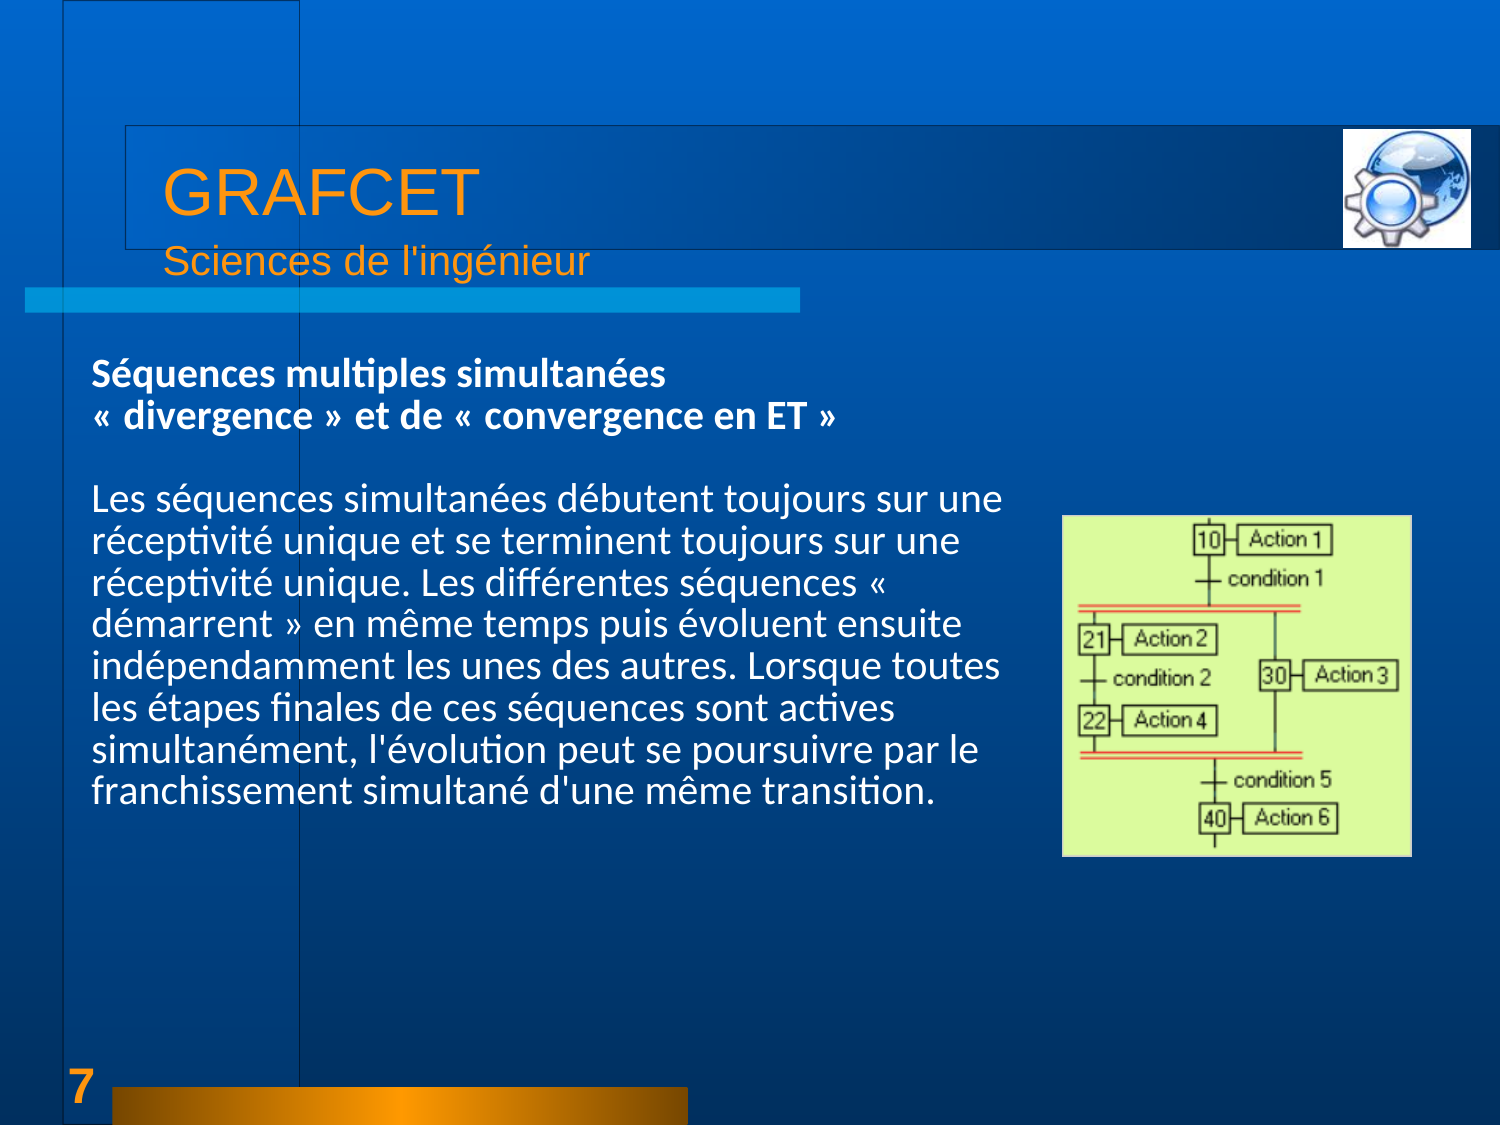

Séquences multiples simultanées
« divergence » et de « convergence en ET »
Les séquences simultanées débutent toujours sur une réceptivité unique et se terminent toujours sur une réceptivité unique. Les différentes séquences « démarrent » en même temps puis évoluent ensuite indépendamment les unes des autres. Lorsque toutes les étapes finales de ces séquences sont actives simultanément, l'évolution peut se poursuivre par le franchissement simultané d'une même transition.